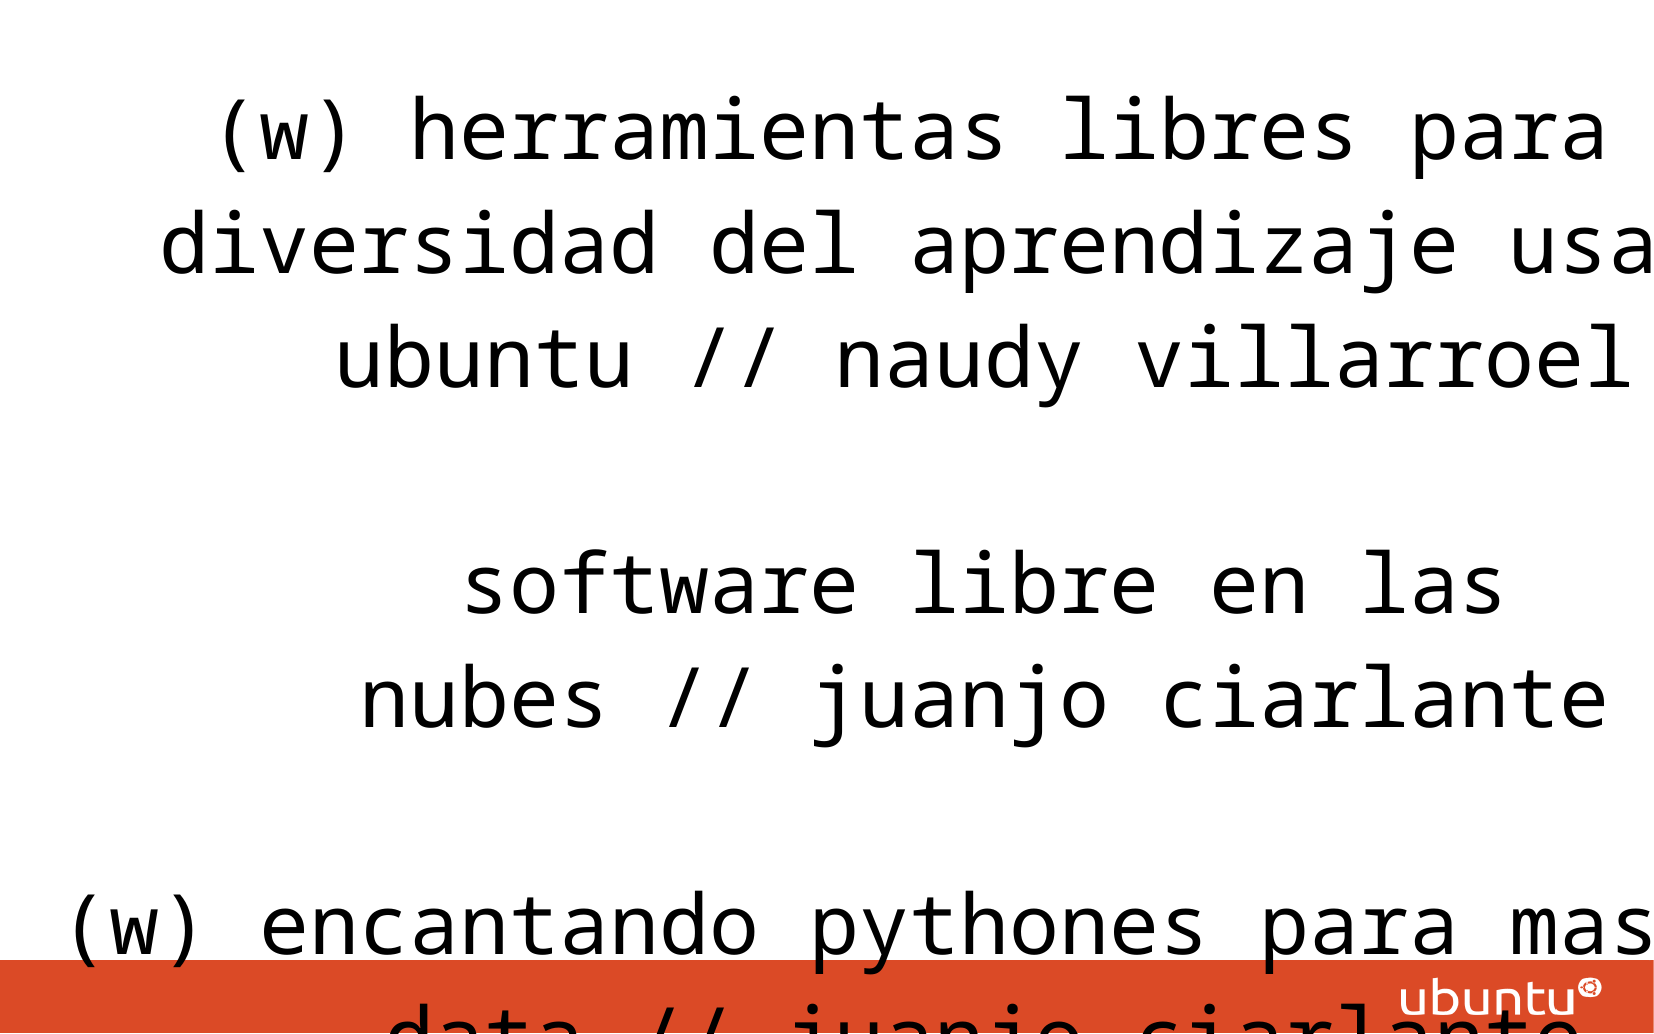

(w) herramientas libres para la
diversidad del aprendizaje usando
ubuntu // naudy villarroel
software libre en las
nubes // juanjo ciarlante
(w) encantando pythones para masticar
data // juanjo ciarlante